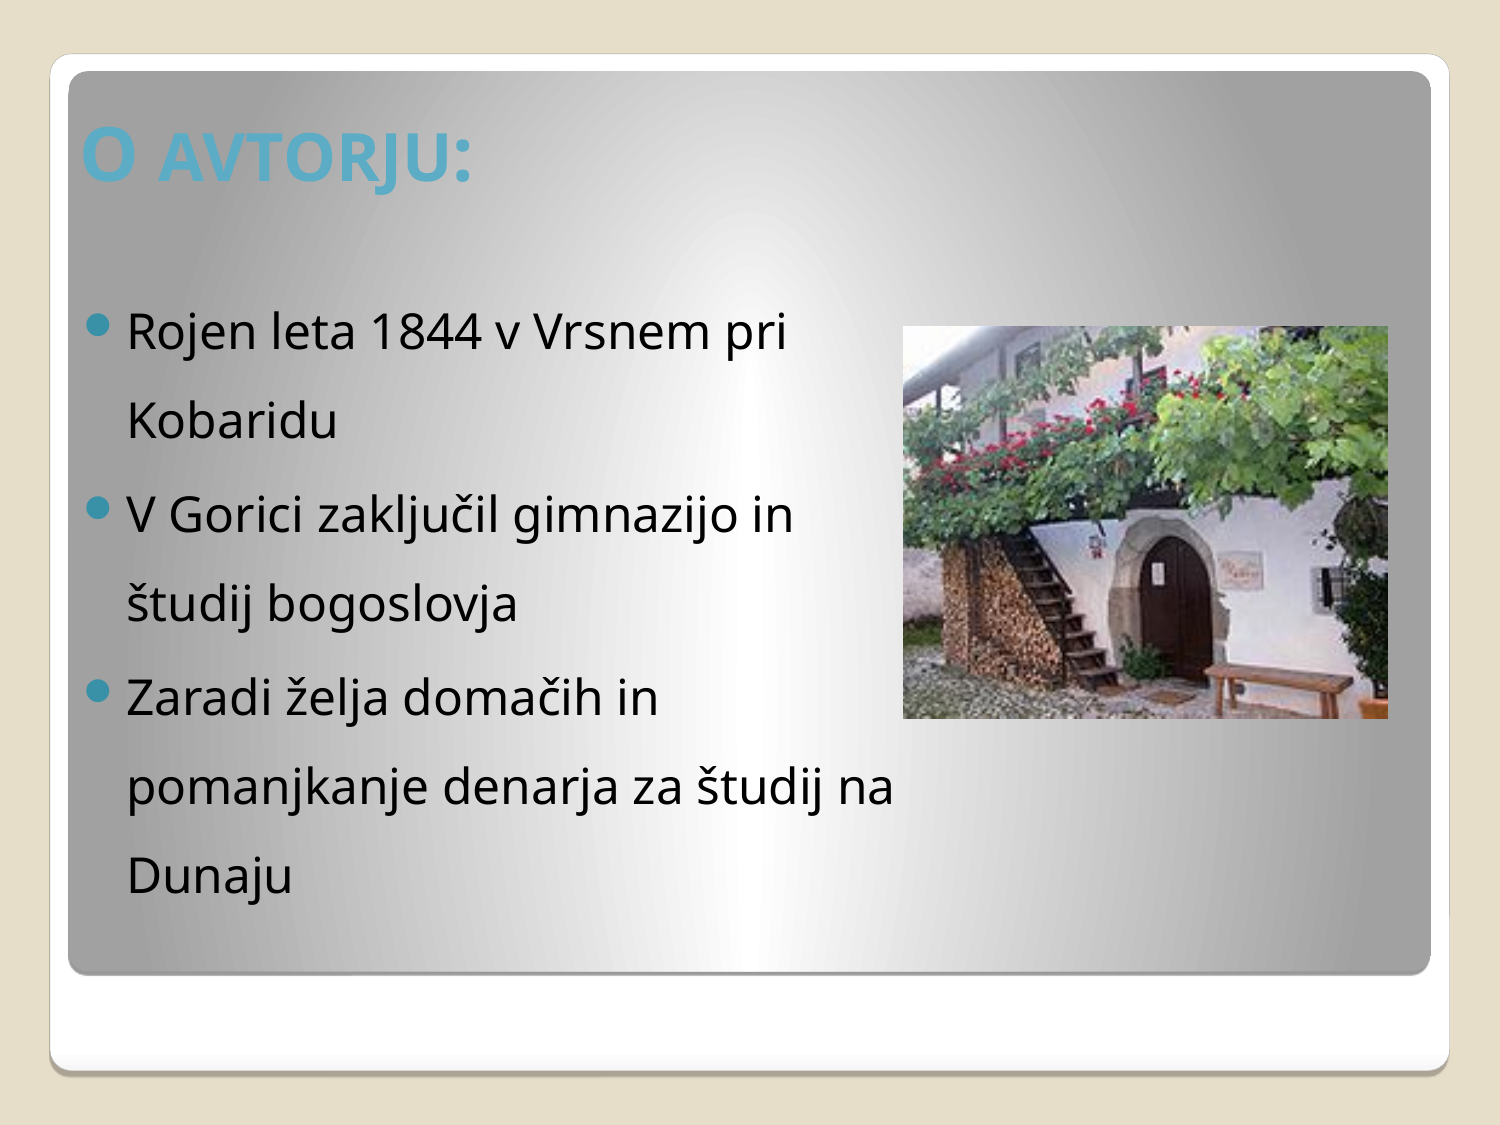

# O AVTORJU:
Rojen leta 1844 v Vrsnem pri Kobaridu
V Gorici zaključil gimnazijo in študij bogoslovja
Zaradi želja domačih in pomanjkanje denarja za študij na Dunaju